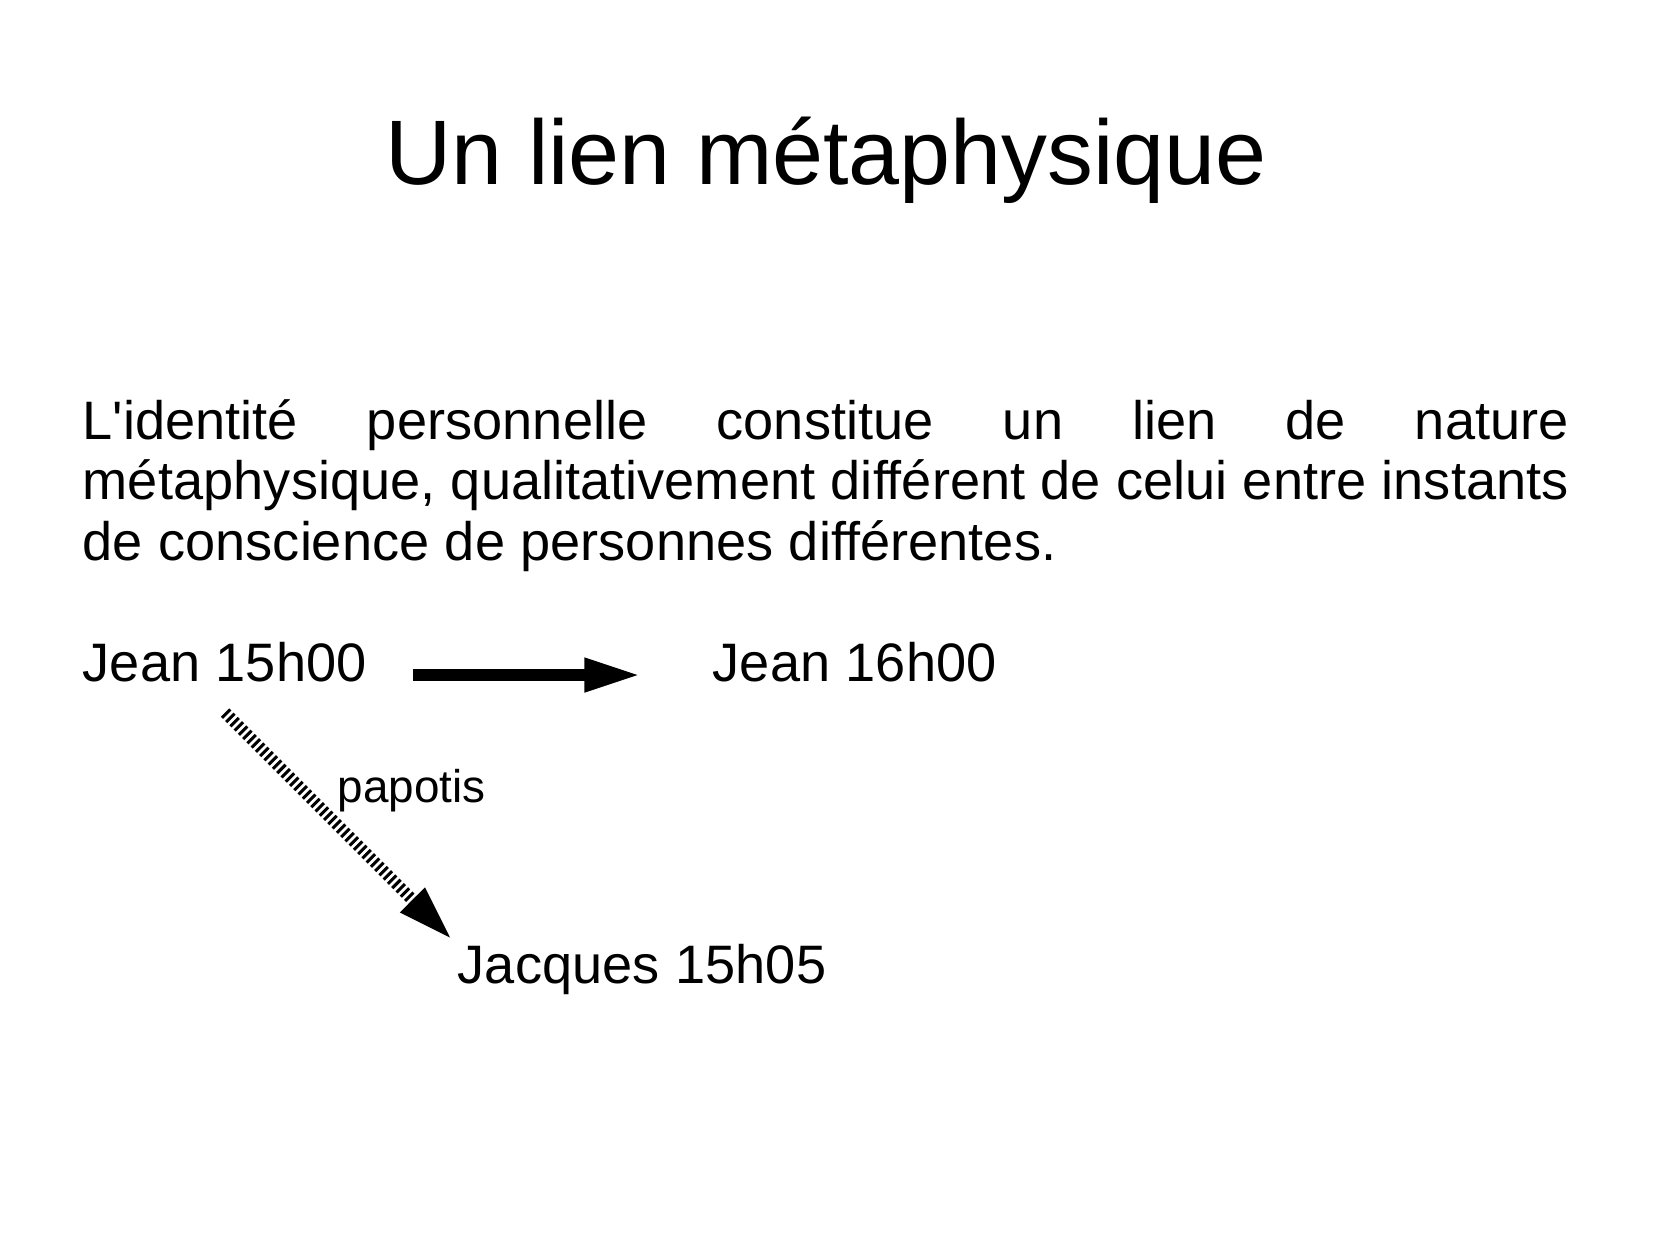

# Un lien métaphysique
L'identité personnelle constitue un lien de nature métaphysique, qualitativement différent de celui entre instants de conscience de personnes différentes.
Jean 15h00 		 Jean 16h00
 papotis
					Jacques 15h05